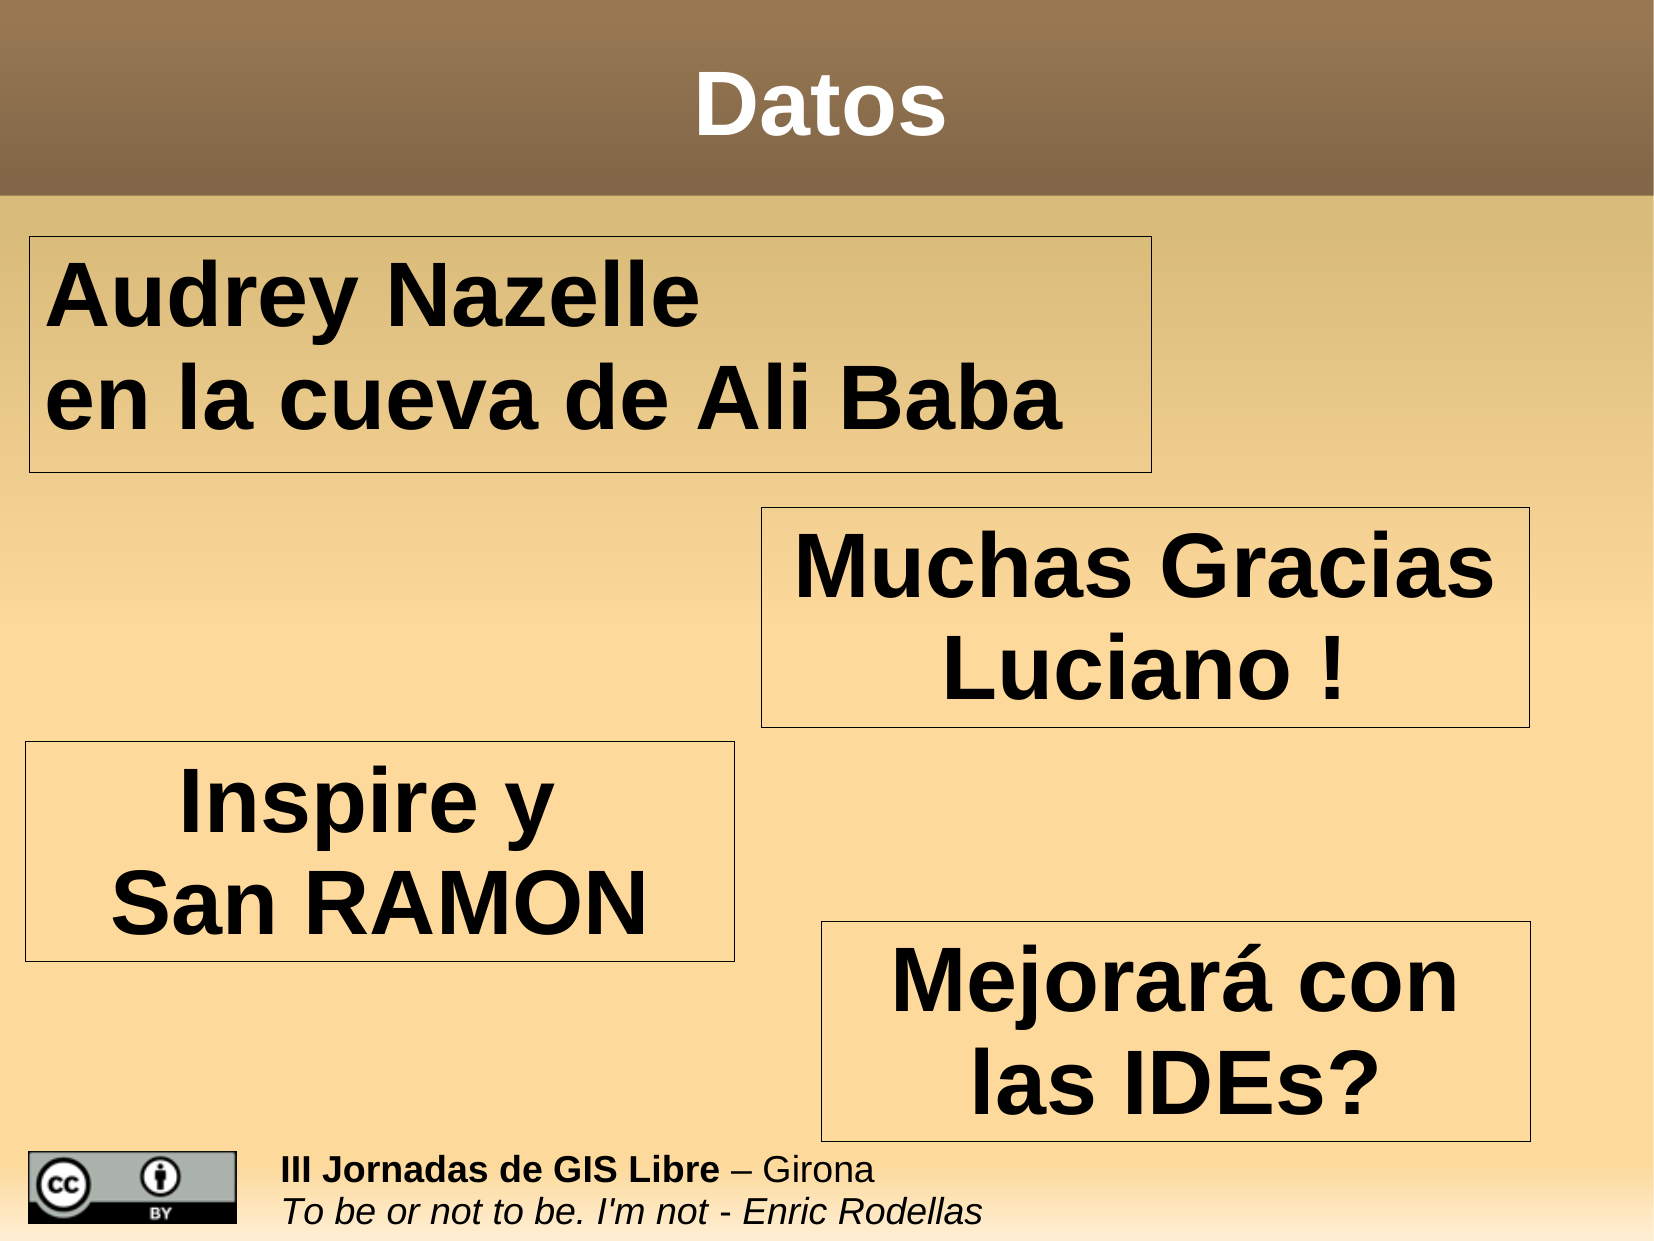

# Datos
Audrey Nazelle
en la cueva de Ali Baba
Muchas Gracias Luciano !
Inspire y
San RAMON
Mejorará con las IDEs?
III Jornadas de GIS Libre – Girona
To be or not to be. I'm not - Enric Rodellas